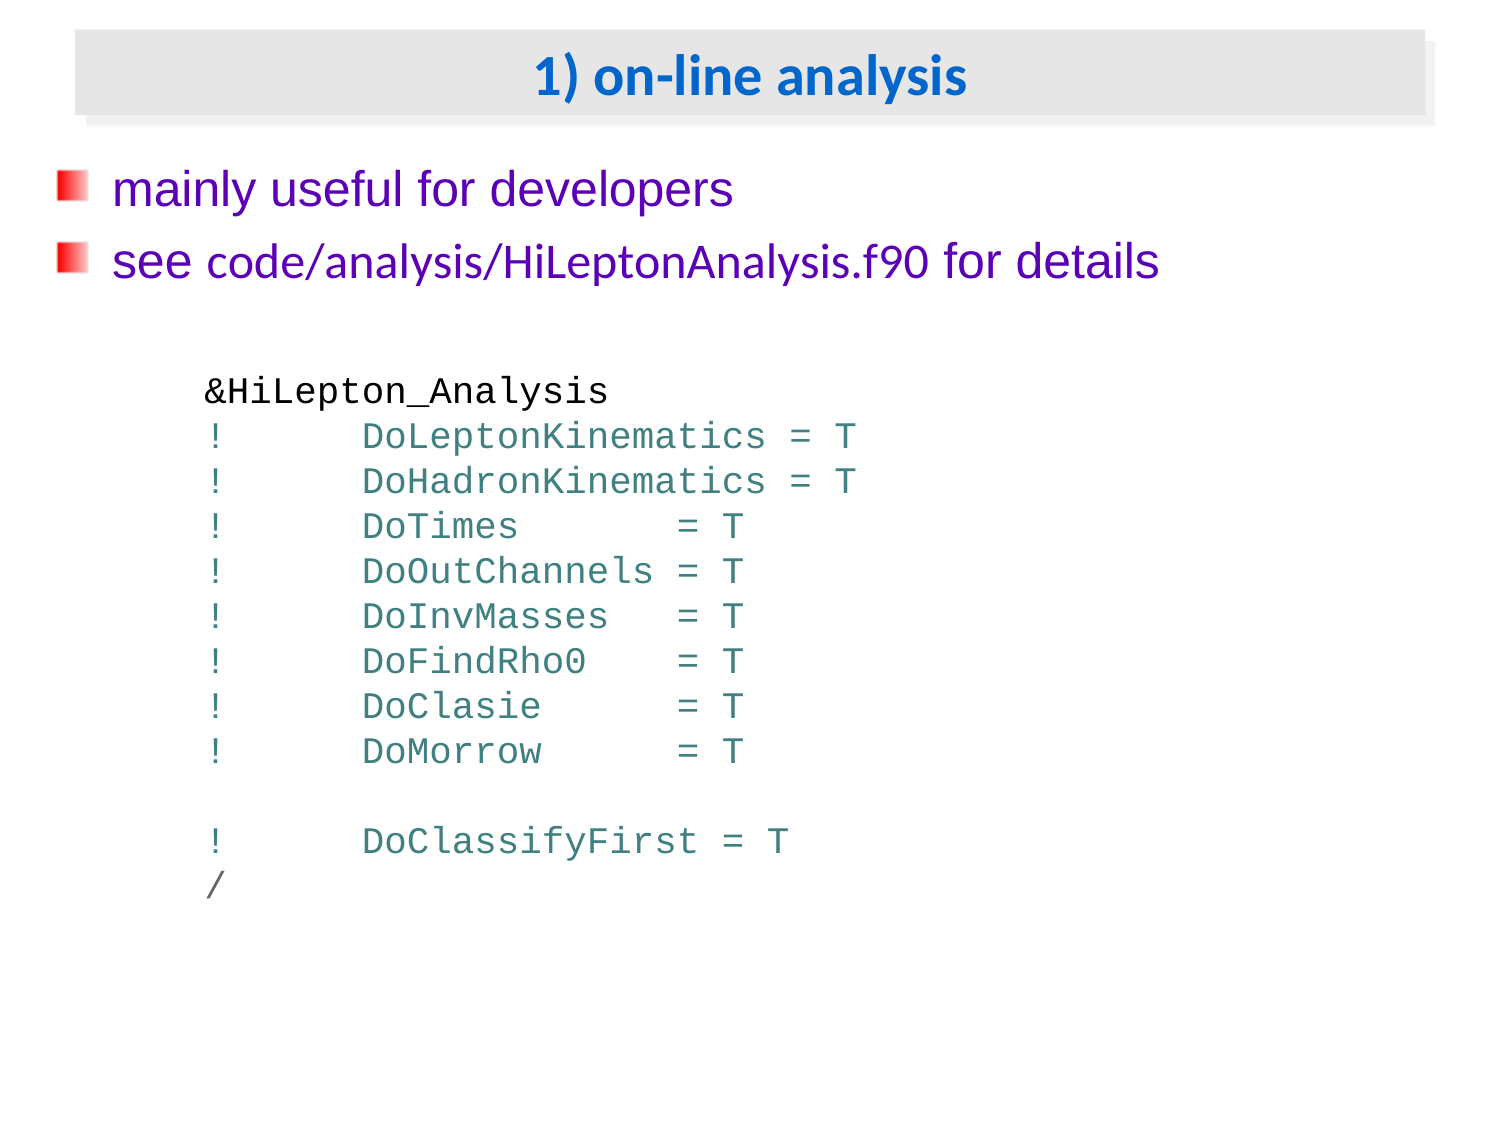

# 1) on-line analysis
mainly useful for developers
see code/analysis/HiLeptonAnalysis.f90 for details
&HiLepton_Analysis
! DoLeptonKinematics = T
! DoHadronKinematics = T
! DoTimes = T
! DoOutChannels = T
! DoInvMasses = T
! DoFindRho0 = T
! DoClasie = T
! DoMorrow = T
! DoClassifyFirst = T
/